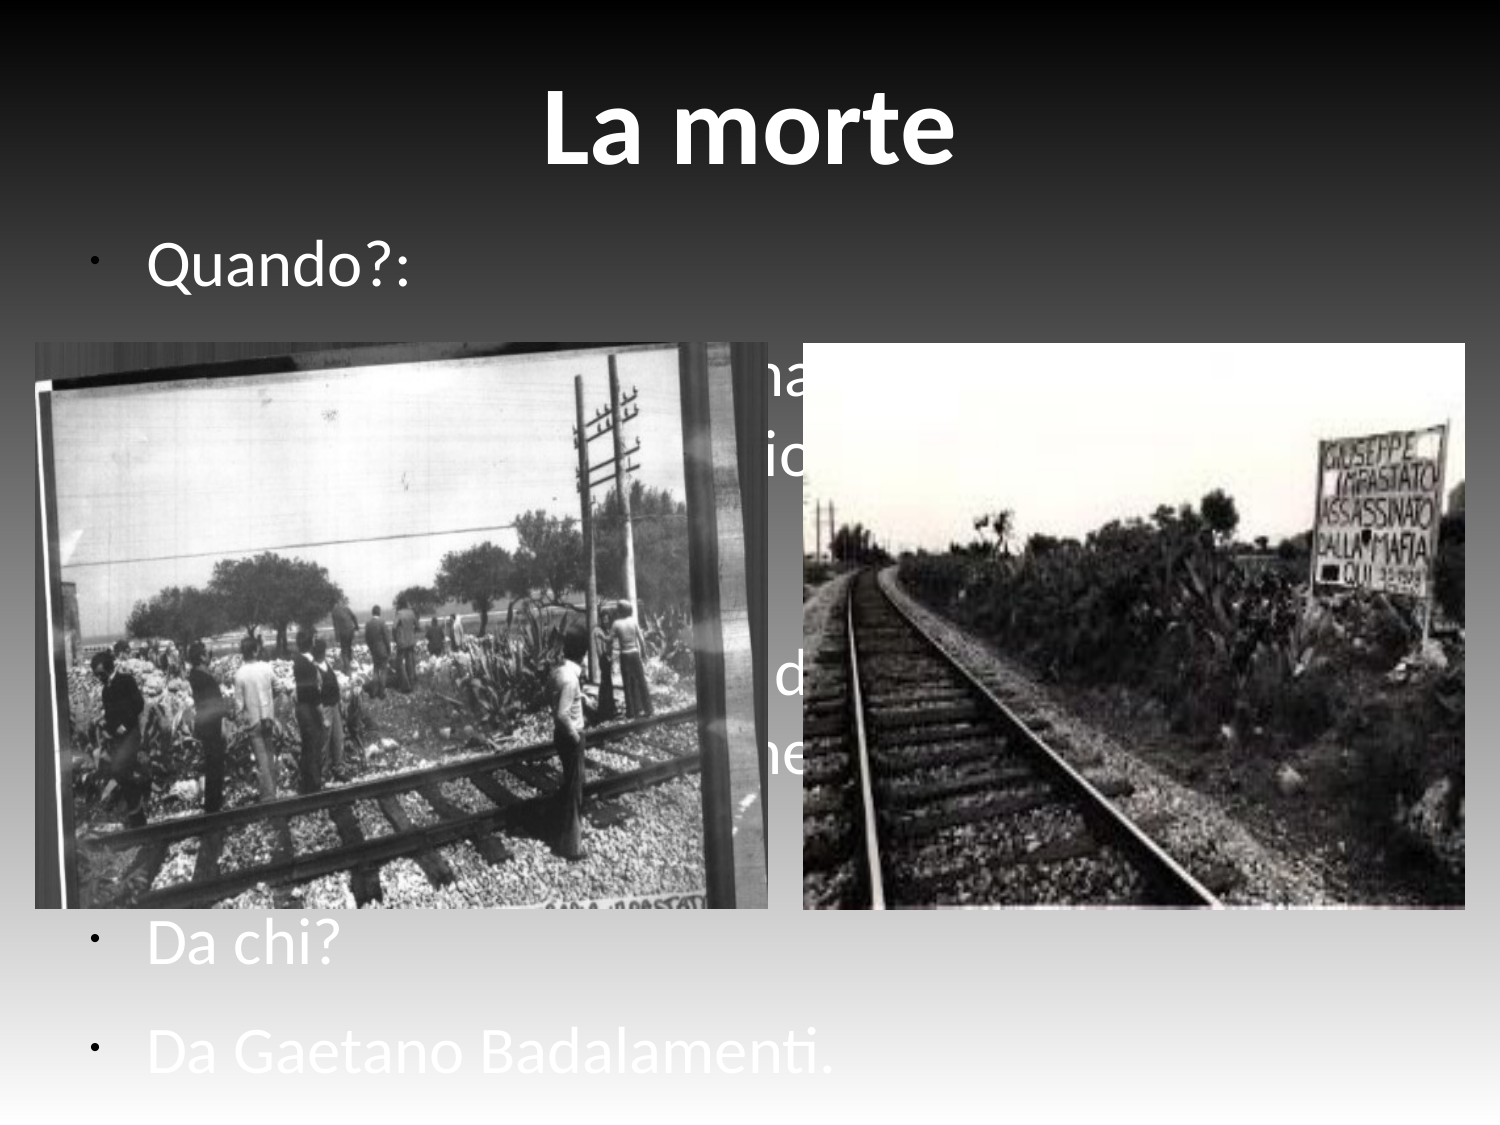

# La morte
Quando?:
Viene assassinato il 9 maggio 1978, qualche giorno prima delle elezioni comunali .
Come? E Dove?
Il suo corpo è dilaniato da una carica di tritolo posta sui binari della linea ferrata Palermo-Trapani".
Da chi?
Da Gaetano Badalamenti.